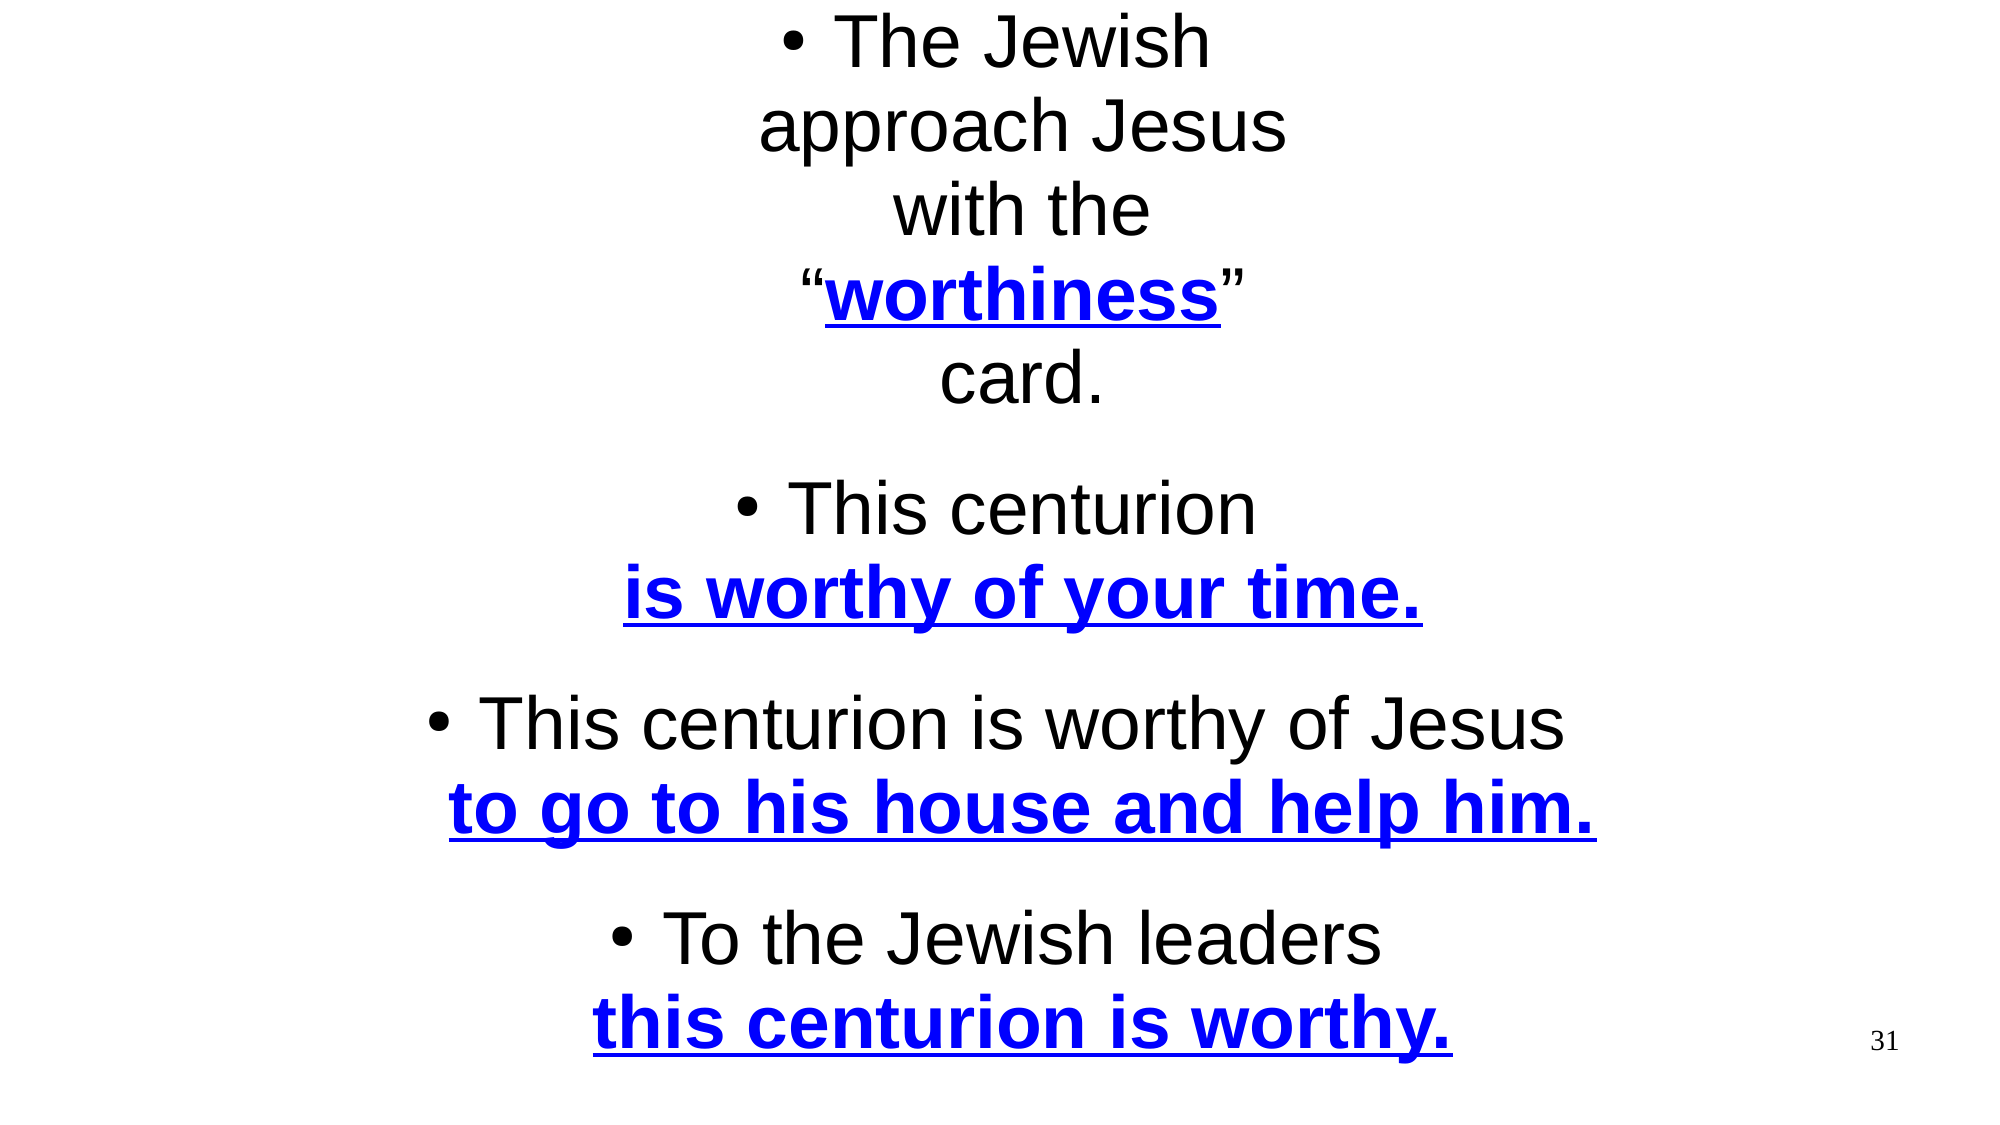

# The Jewish approach Jesus with the “worthiness” card.
This centurion
is worthy of your time.
This centurion is worthy of Jesus
to go to his house and help him.
To the Jewish leaders
this centurion is worthy.
31